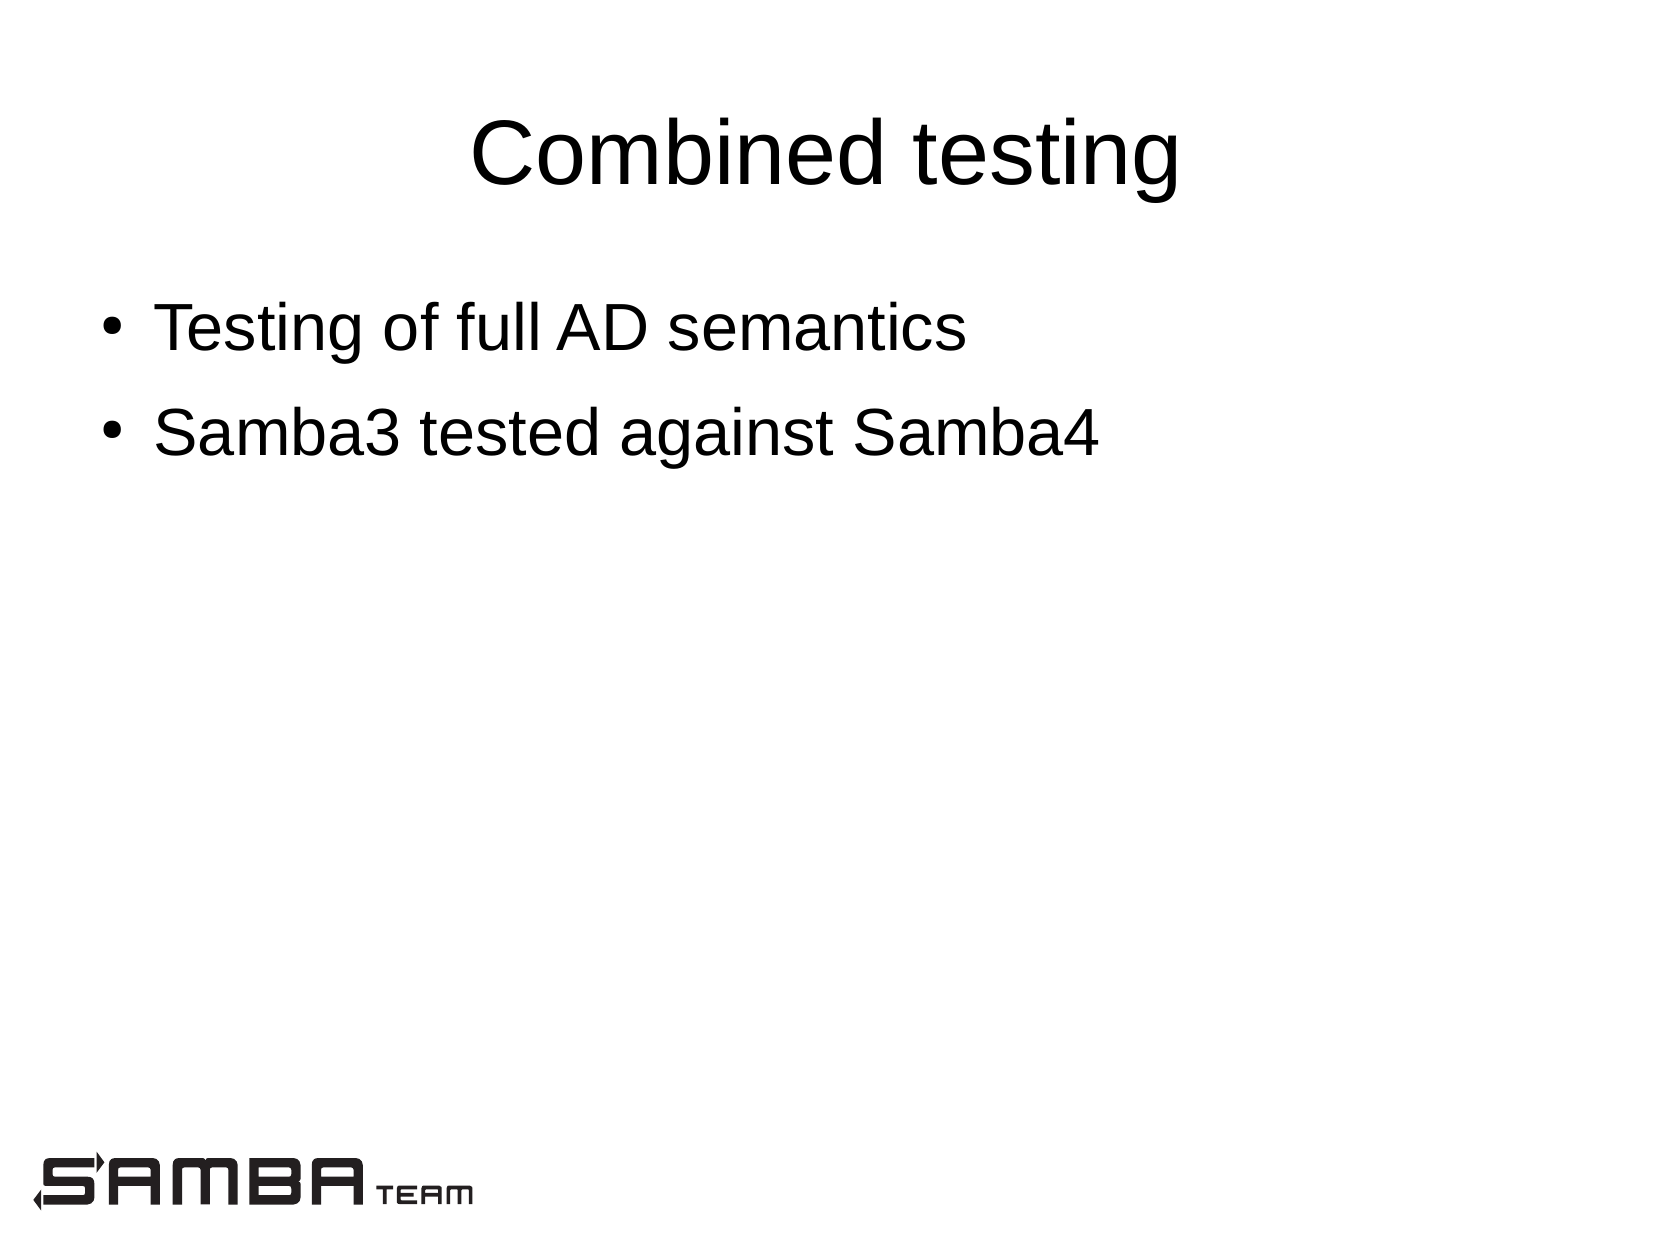

# Combined testing
Testing of full AD semantics
Samba3 tested against Samba4